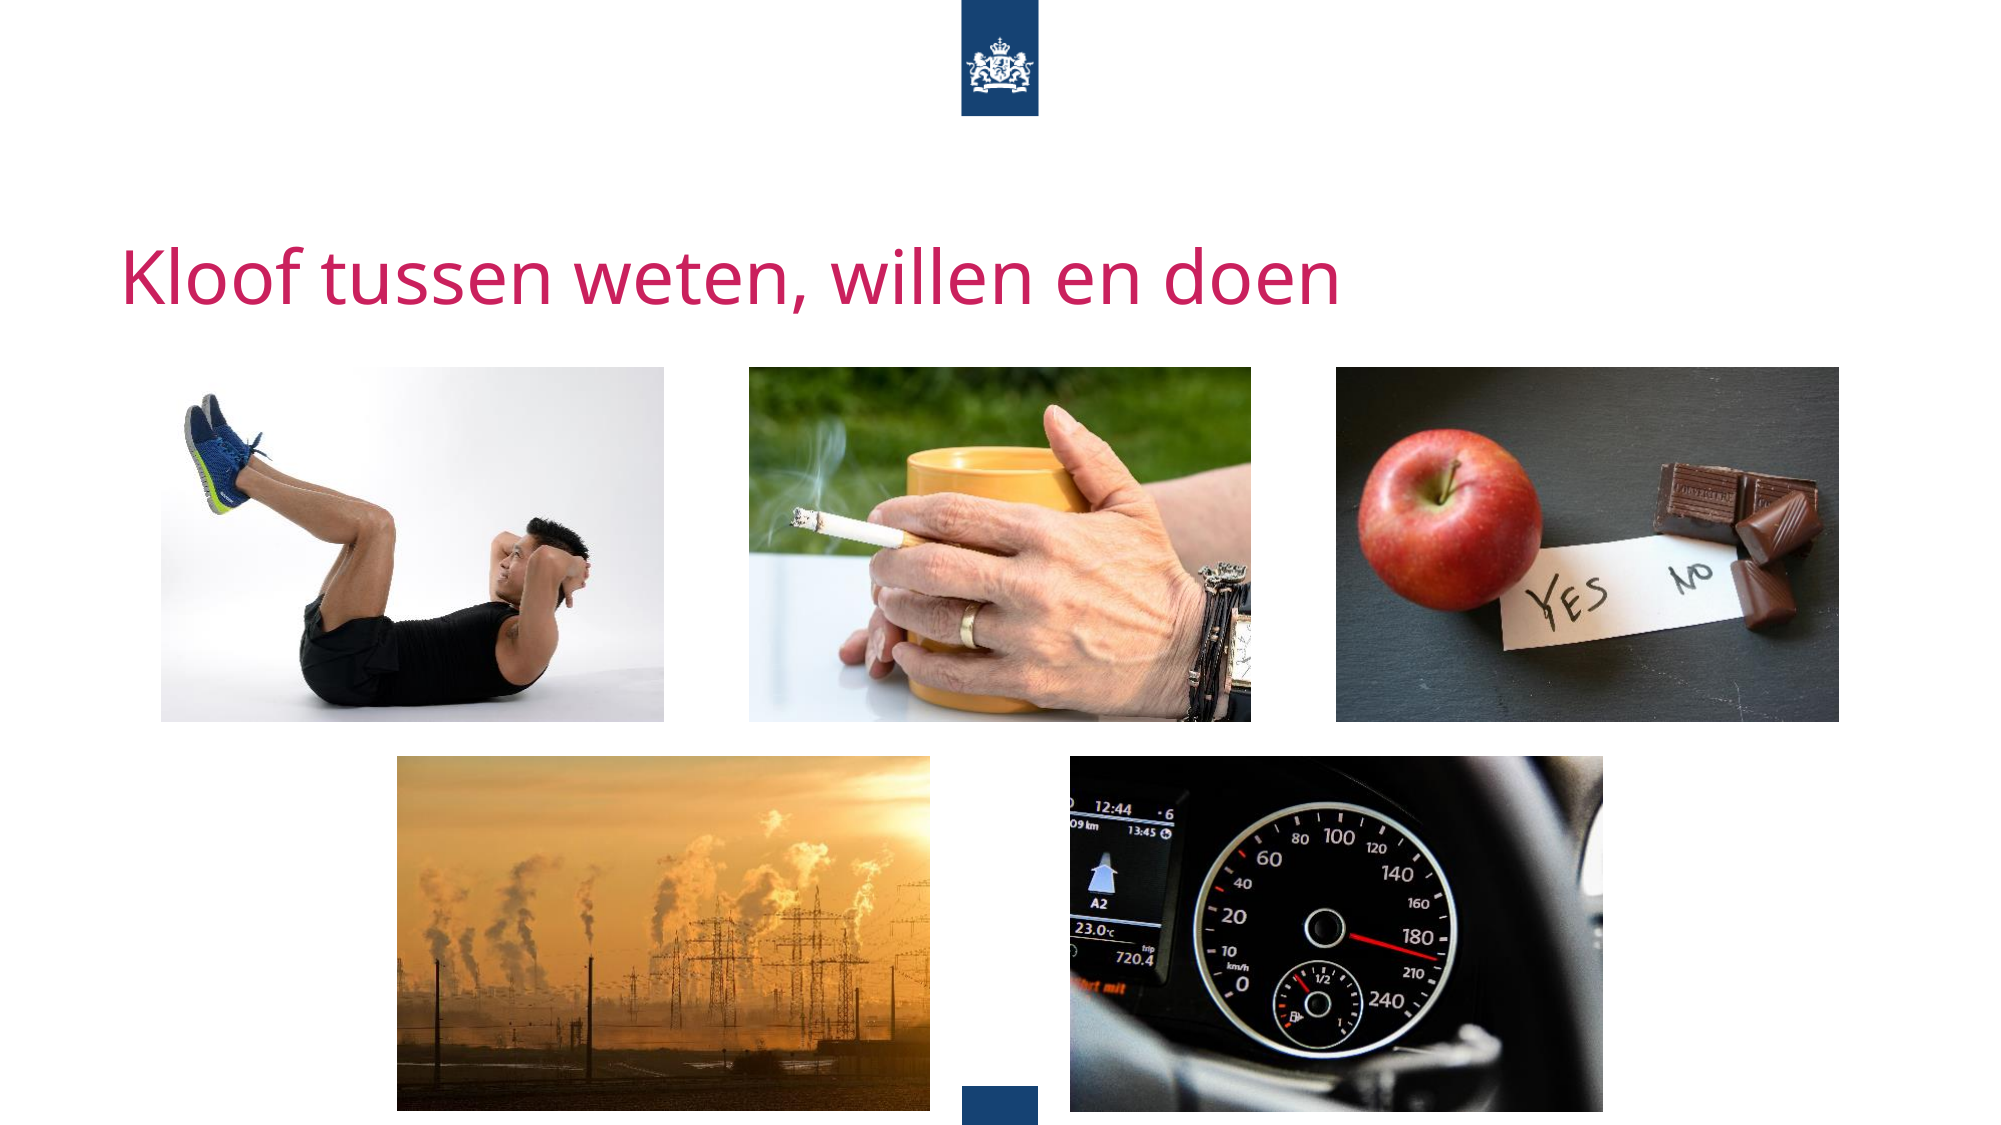

# Kloof tussen weten, willen en doen